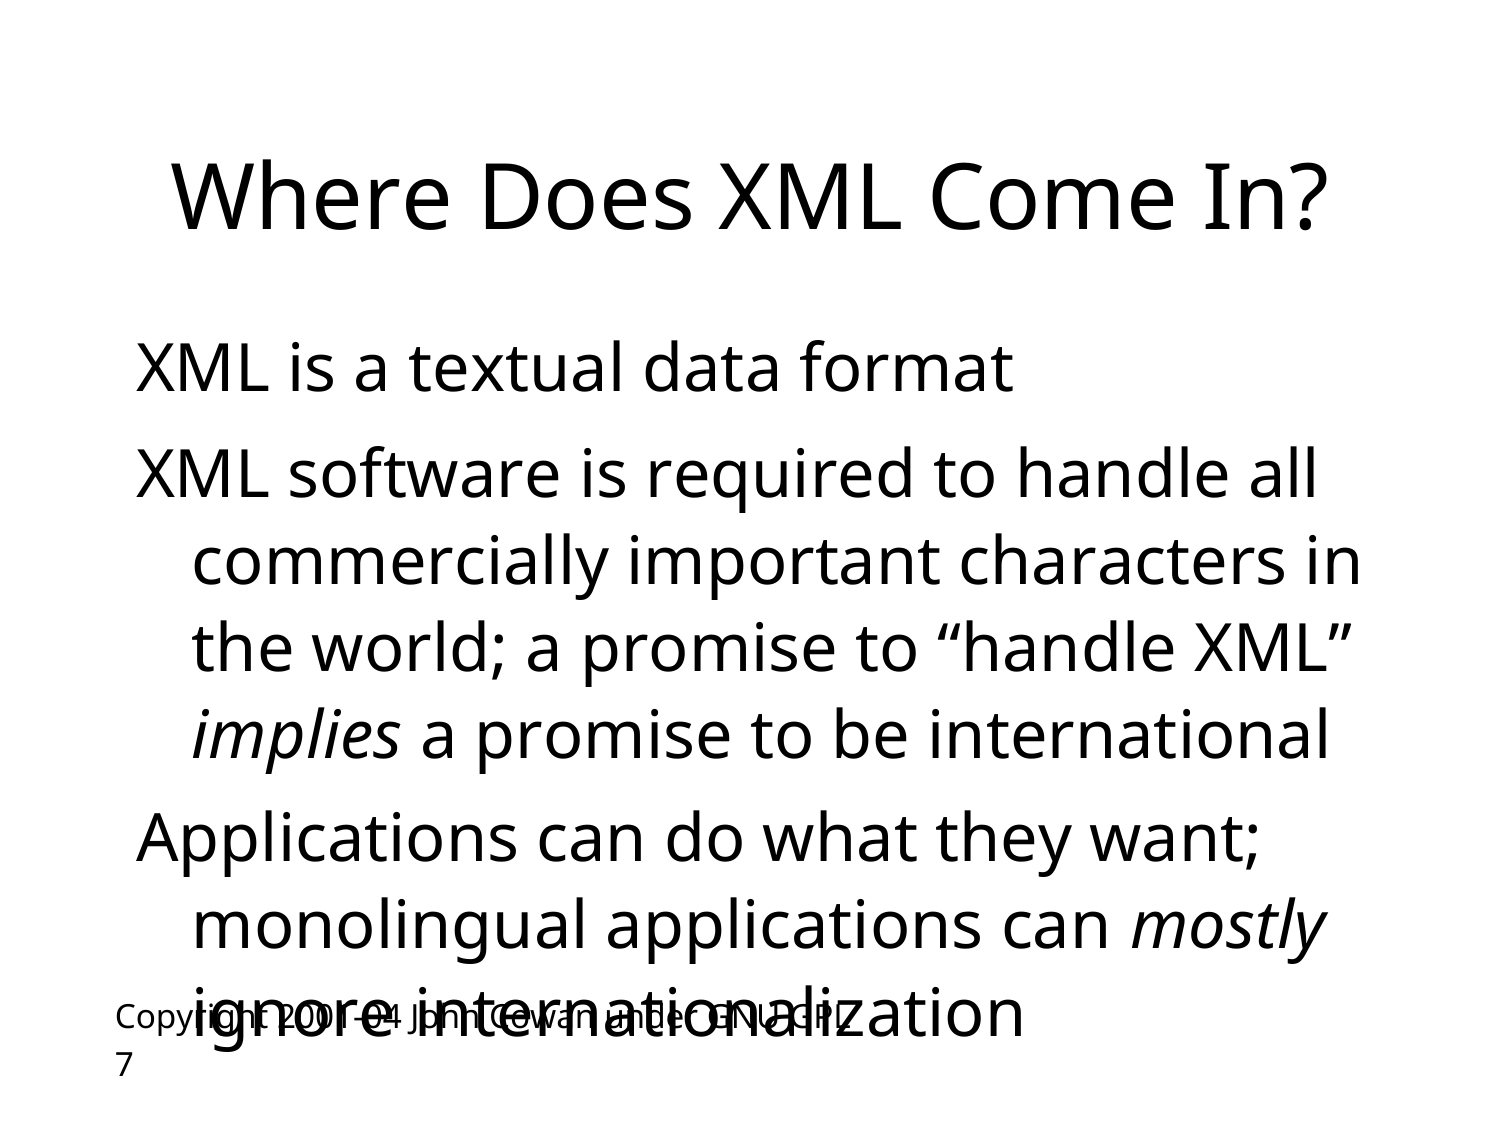

# Where Does XML Come In?
XML is a textual data format
XML software is required to handle all commercially important characters in the world; a promise to “handle XML” implies a promise to be international
Applications can do what they want; monolingual applications can mostly ignore internationalization